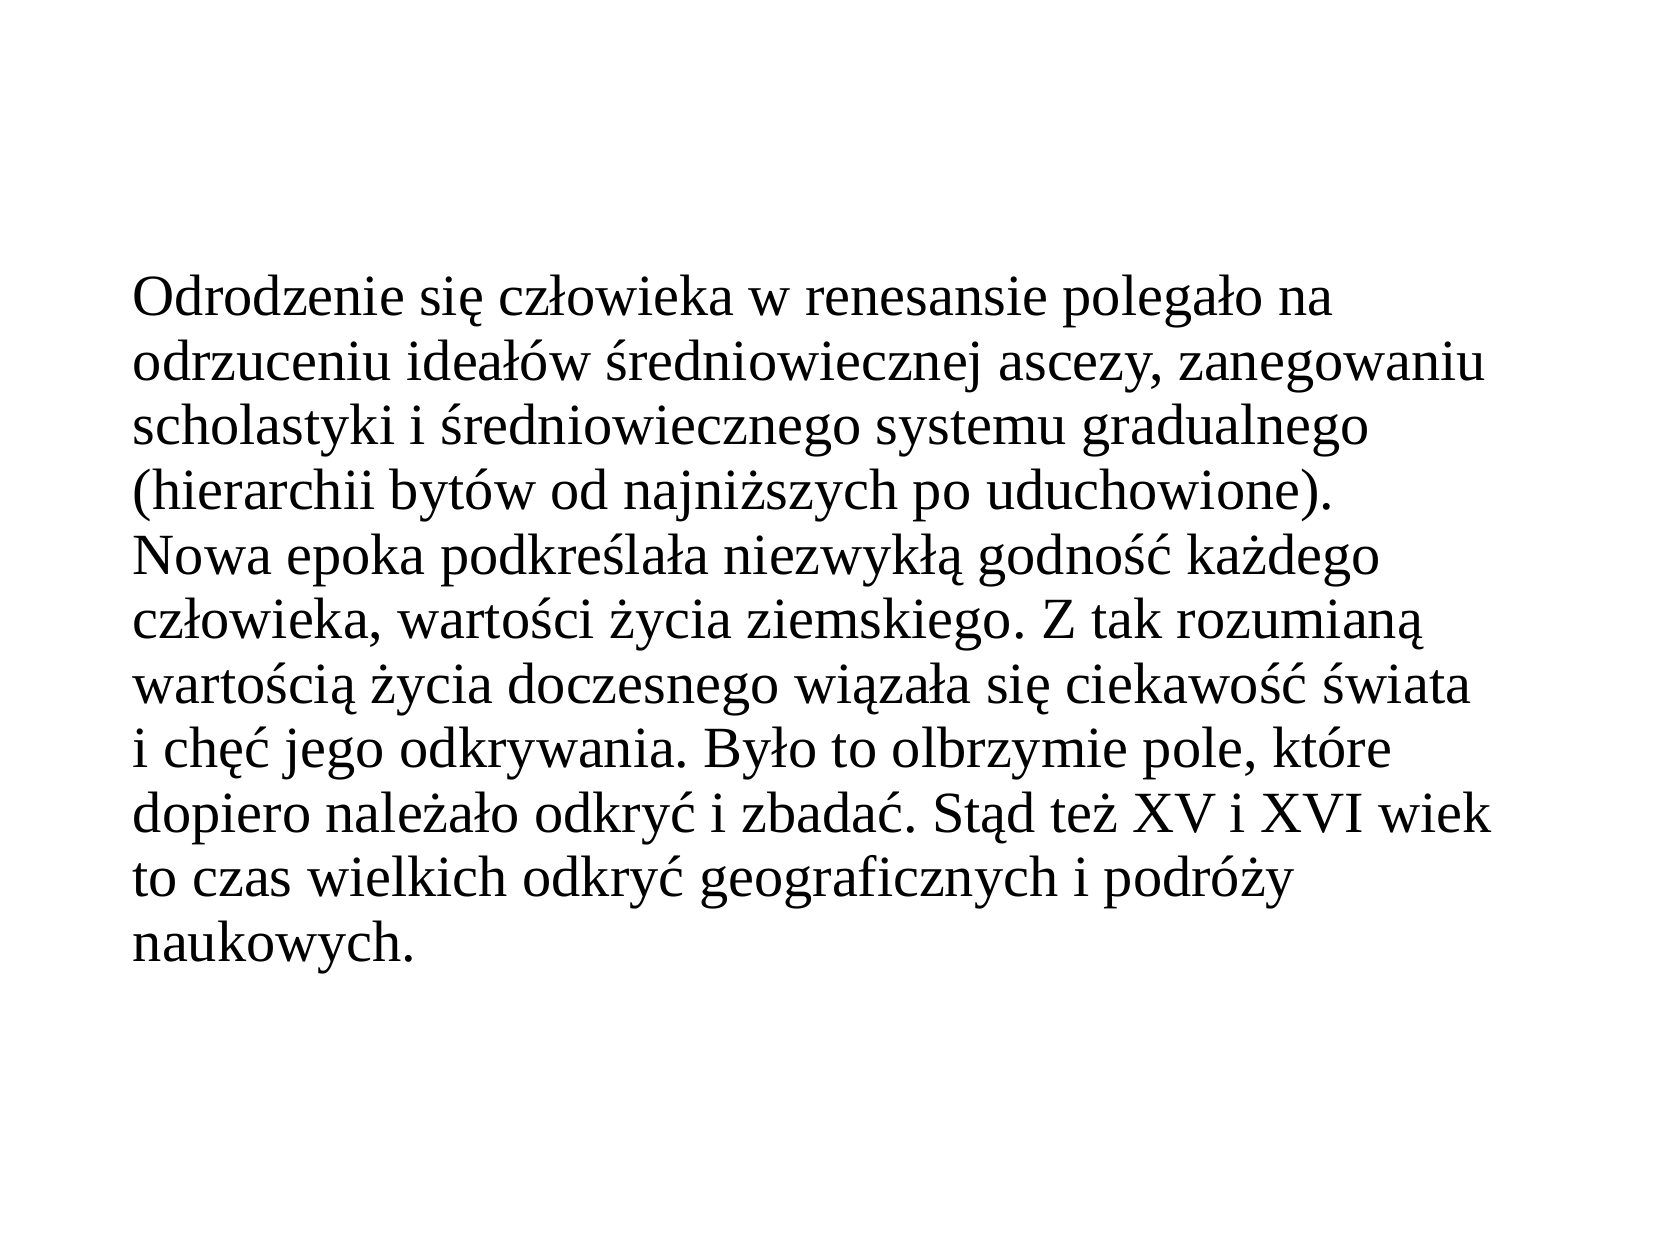

#
Odrodzenie się człowieka w renesansie polegało na odrzuceniu ideałów średniowiecznej ascezy, zanegowaniu scholastyki i średniowiecznego systemu gradualnego (hierarchii bytów od najniższych po uduchowione). Nowa epoka podkreślała niezwykłą godność każdego człowieka, wartości życia ziemskiego. Z tak rozumianą wartością życia doczesnego wiązała się ciekawość świata i chęć jego odkrywania. Było to olbrzymie pole, które dopiero należało odkryć i zbadać. Stąd też XV i XVI wiek to czas wielkich odkryć geograficznych i podróży naukowych.